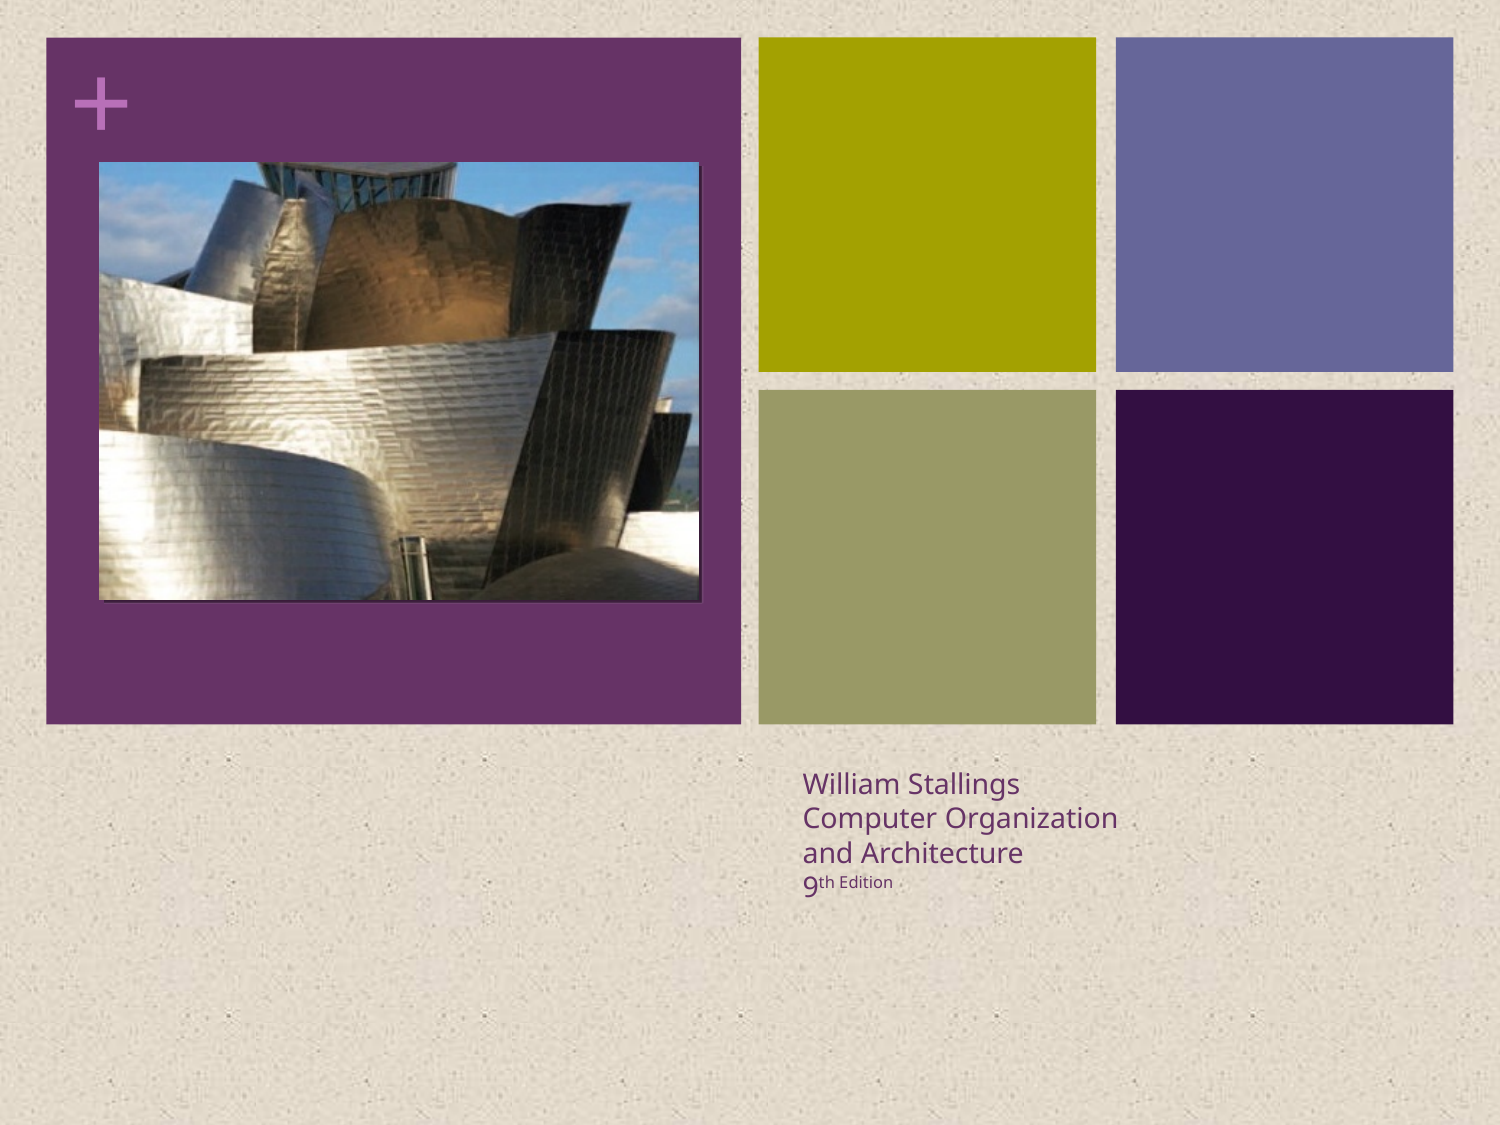

# William Stallings Computer Organization and Architecture 9th Edition